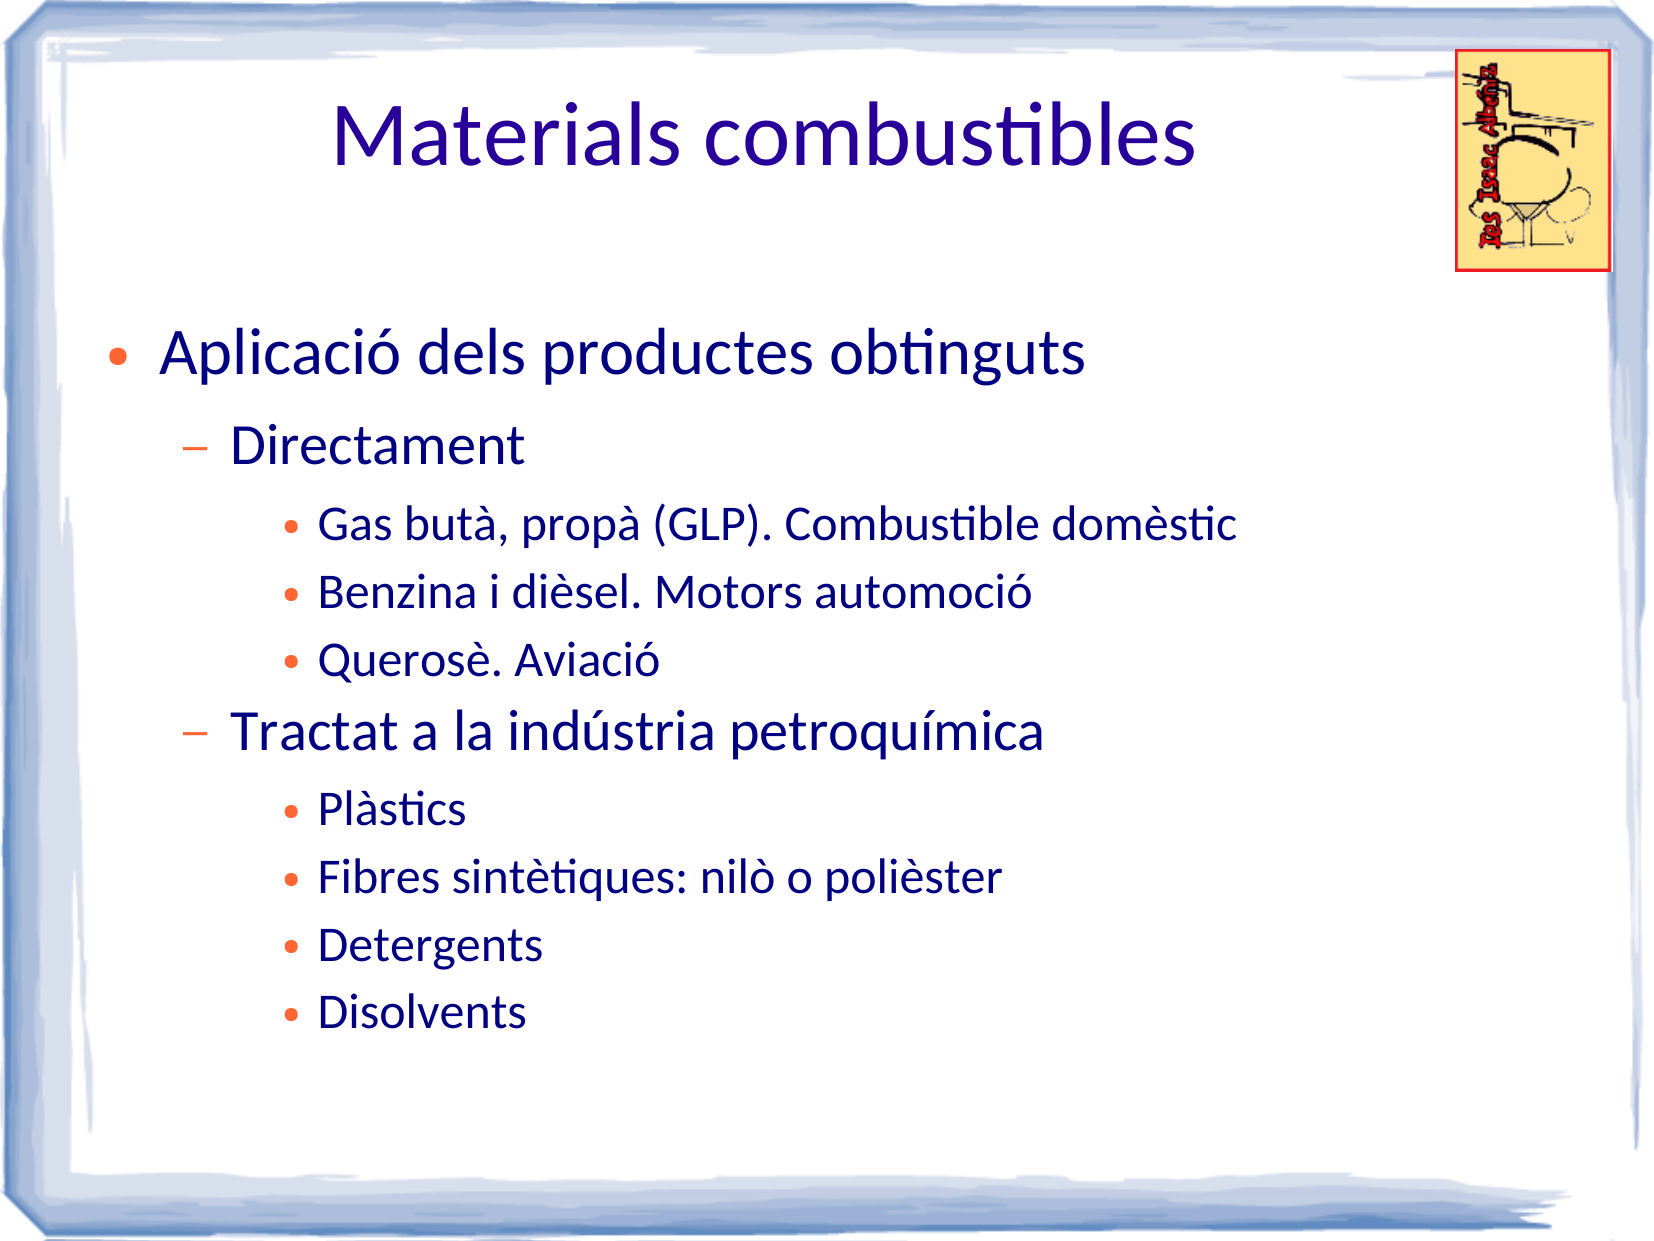

# Materials combustibles
Aplicació dels productes obtinguts
Directament
Gas butà, propà (GLP). Combustible domèstic
Benzina i dièsel. Motors automoció
Querosè. Aviació
Tractat a la indústria petroquímica
Plàstics
Fibres sintètiques: nilò o polièster
Detergents
Disolvents